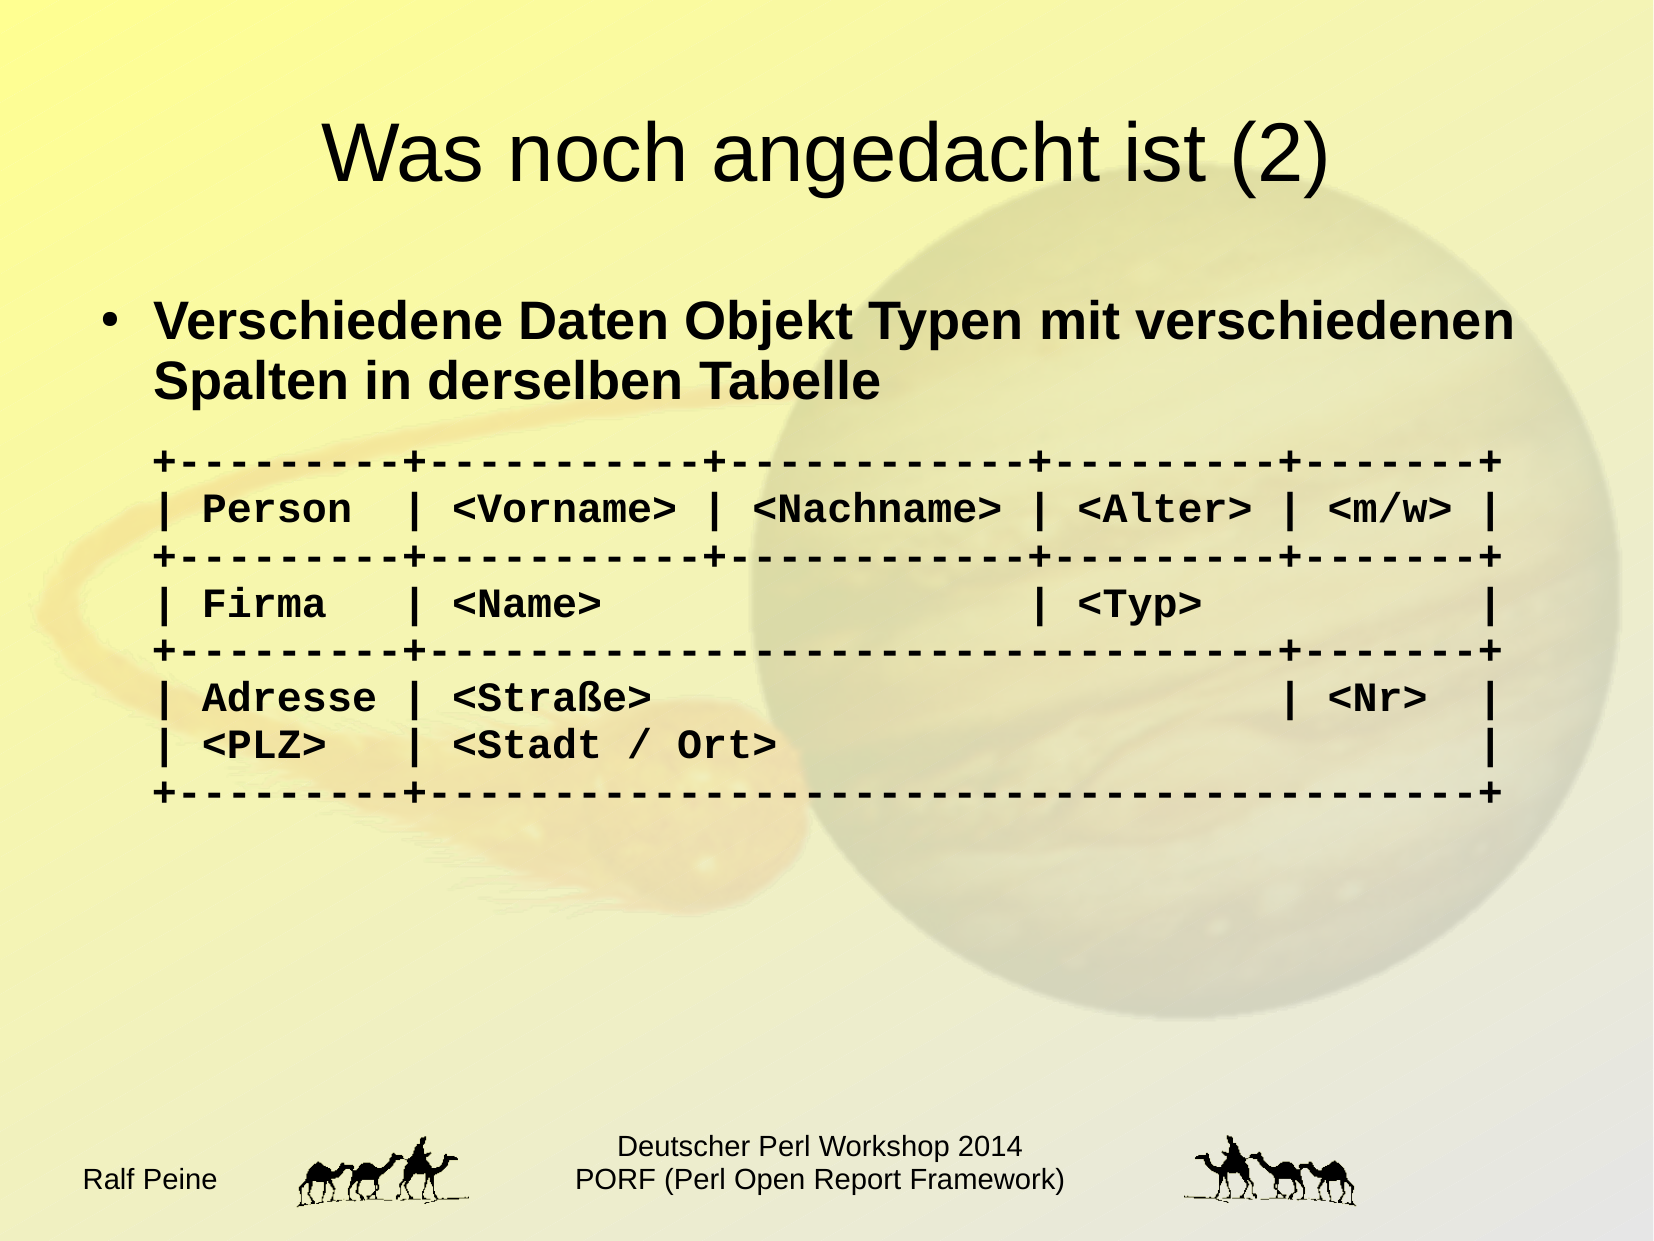

# Was noch angedacht ist (2)
Verschiedene Daten Objekt Typen mit verschiedenen Spalten in derselben Tabelle
+---------+-----------+------------+---------+-------+
| Person | <Vorname> | <Nachname> | <Alter> | <m/w> |
+---------+-----------+------------+---------+-------+
| Firma | <Name> | <Typ> |
+---------+----------------------------------+-------+
| Adresse | <Straße> | <Nr> |
| <PLZ> | <Stadt / Ort> |
+---------+------------------------------------------+